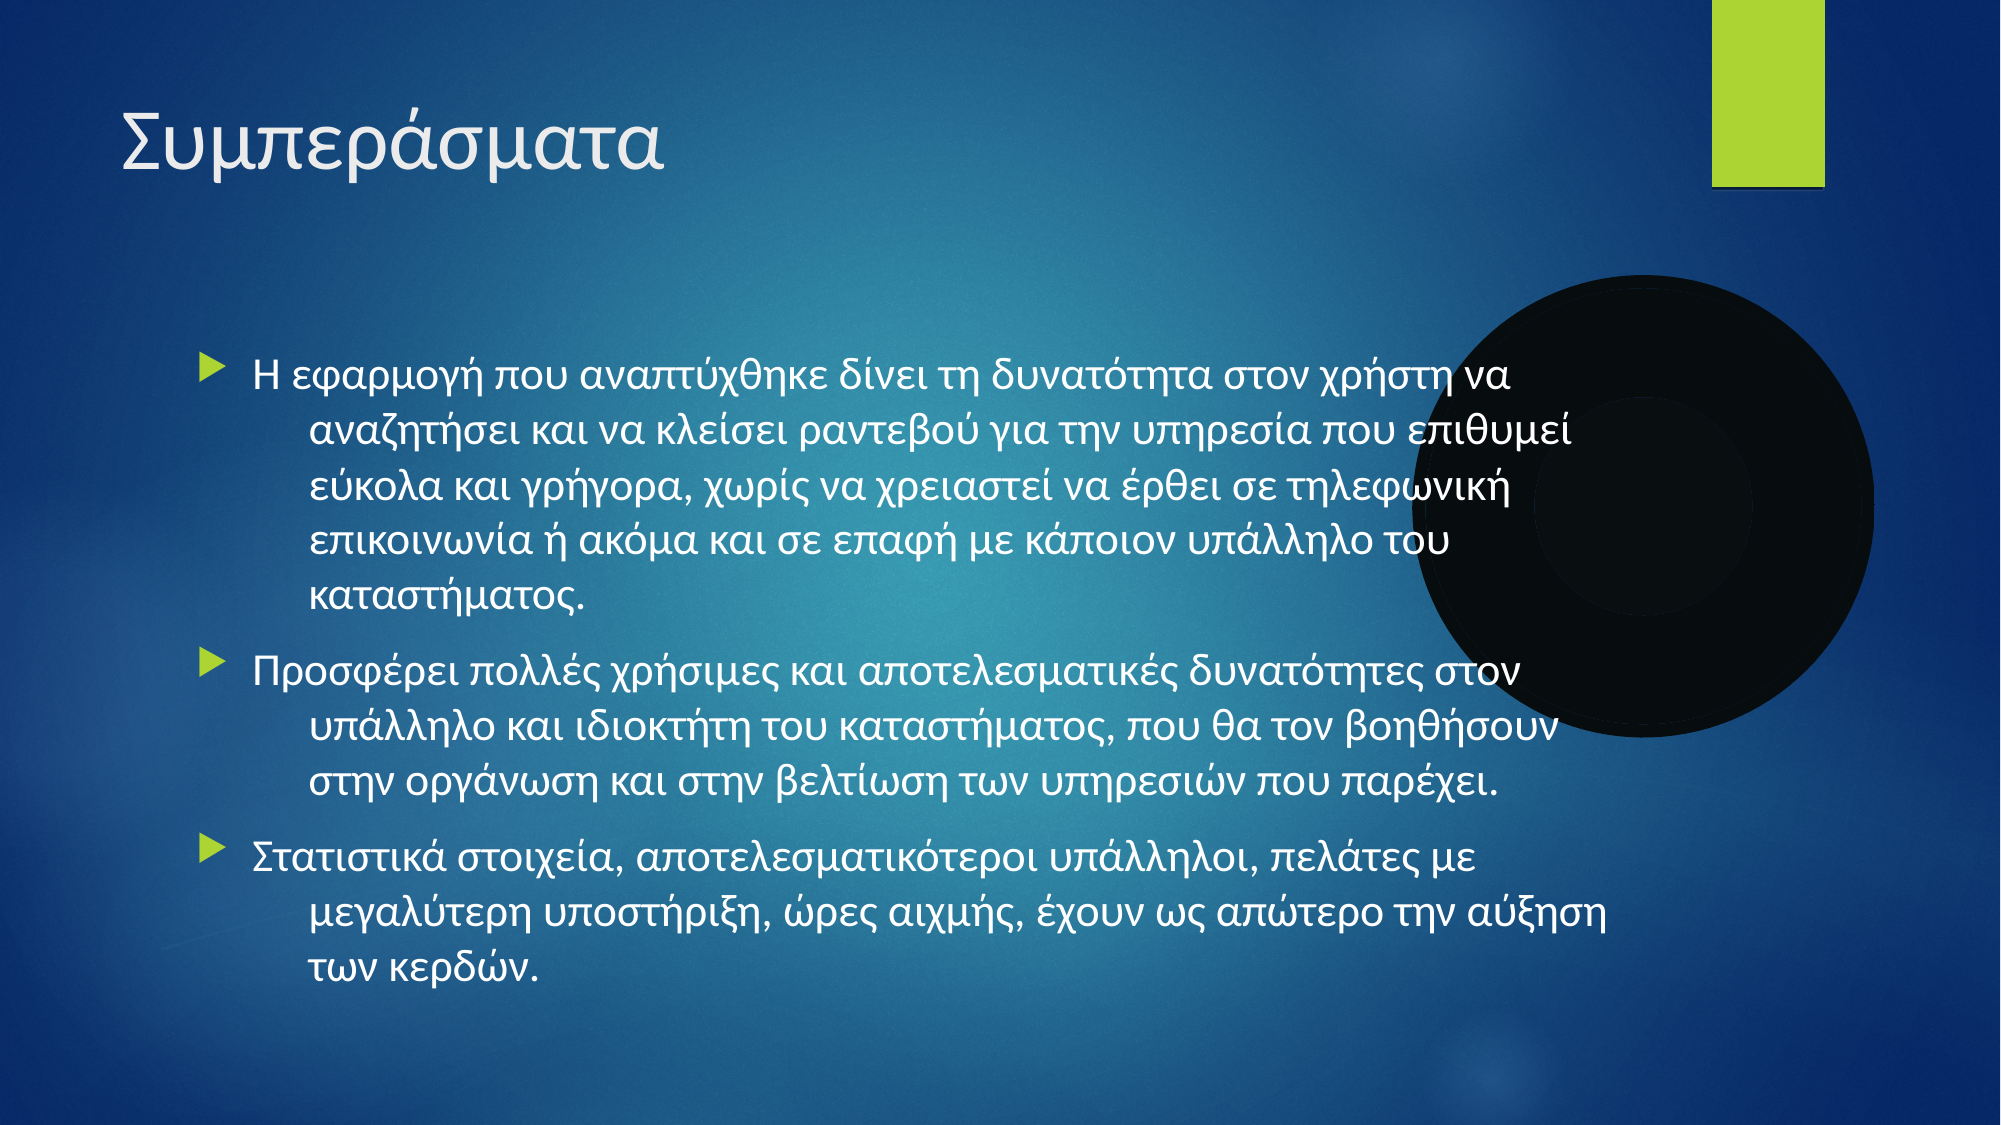

# Συμπεράσματα
Η εφαρμογή που αναπτύχθηκε δίνει τη δυνατότητα στον χρήστη να αναζητήσει και να κλείσει ραντεβού για την υπηρεσία που επιθυμεί εύκολα και γρήγορα, χωρίς να χρειαστεί να έρθει σε τηλεφωνική επικοινωνία ή ακόμα και σε επαφή με κάποιον υπάλληλο του καταστήματος.
Προσφέρει πολλές χρήσιμες και αποτελεσματικές δυνατότητες στον υπάλληλο και ιδιοκτήτη του καταστήματος, που θα τον βοηθήσουν στην οργάνωση και στην βελτίωση των υπηρεσιών που παρέχει.
Στατιστικά στοιχεία, αποτελεσματικότεροι υπάλληλοι, πελάτες με μεγαλύτερη υποστήριξη, ώρες αιχμής, έχουν ως απώτερο την αύξηση των κερδών.